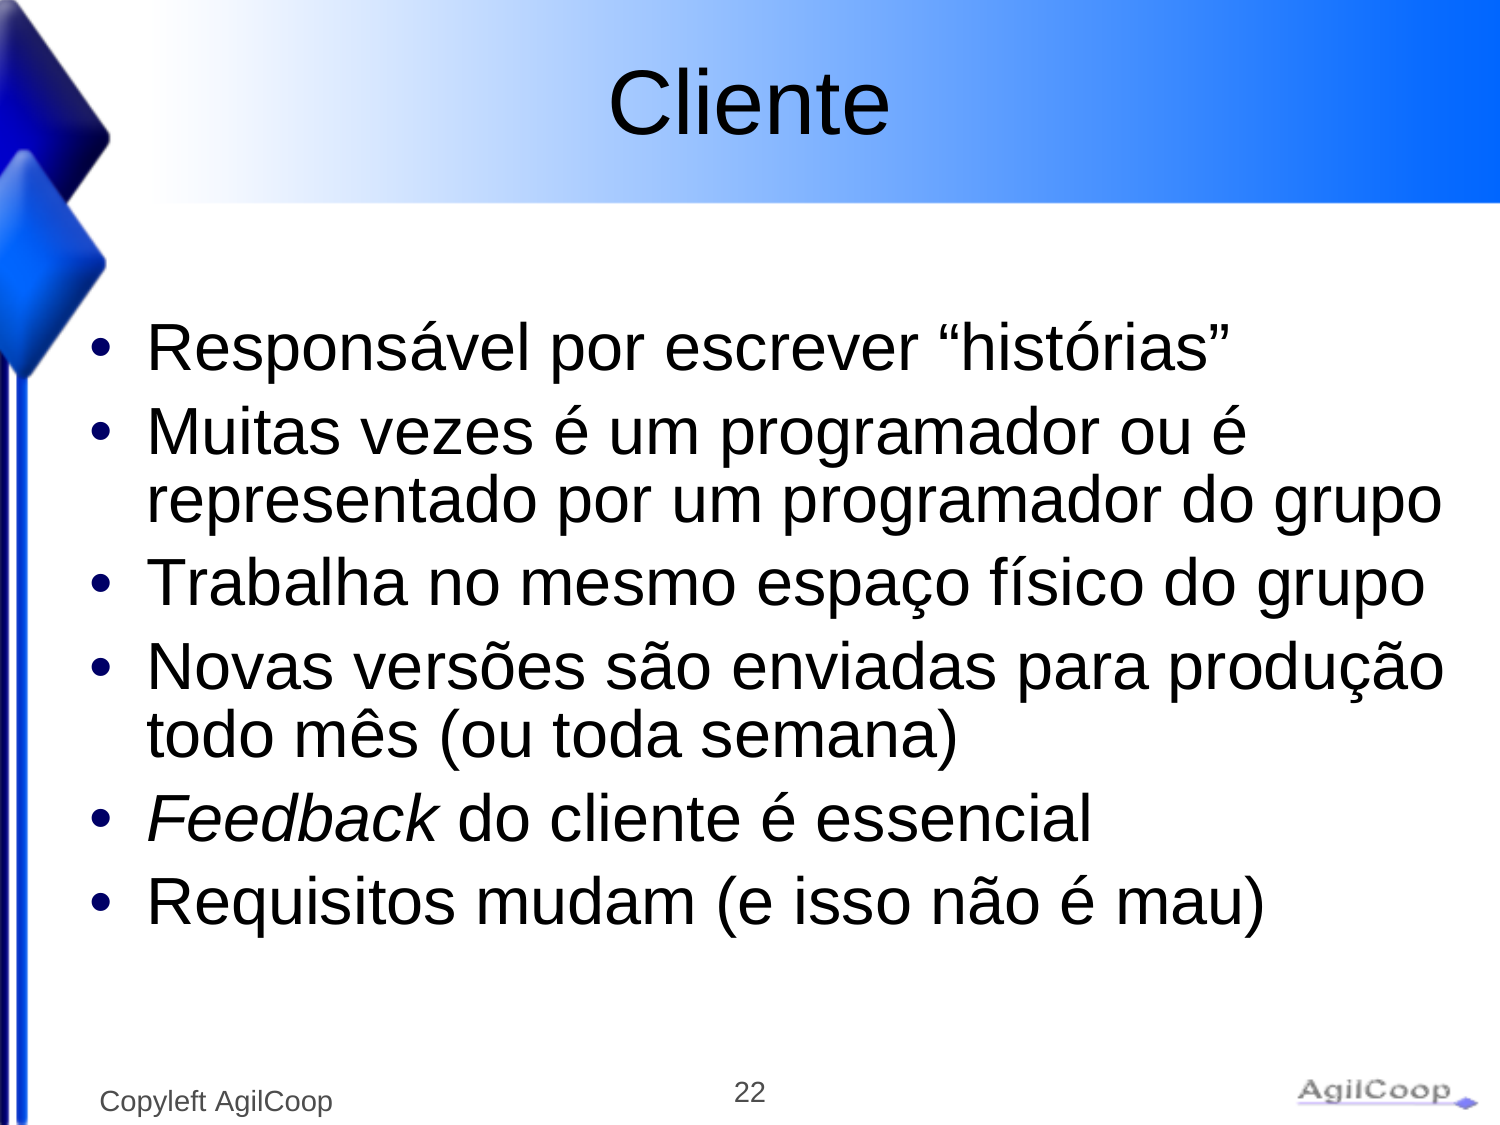

# Cliente
Responsável por escrever “histórias”
Muitas vezes é um programador ou é representado por um programador do grupo
Trabalha no mesmo espaço físico do grupo
Novas versões são enviadas para produção todo mês (ou toda semana)
Feedback do cliente é essencial
Requisitos mudam (e isso não é mau)
22